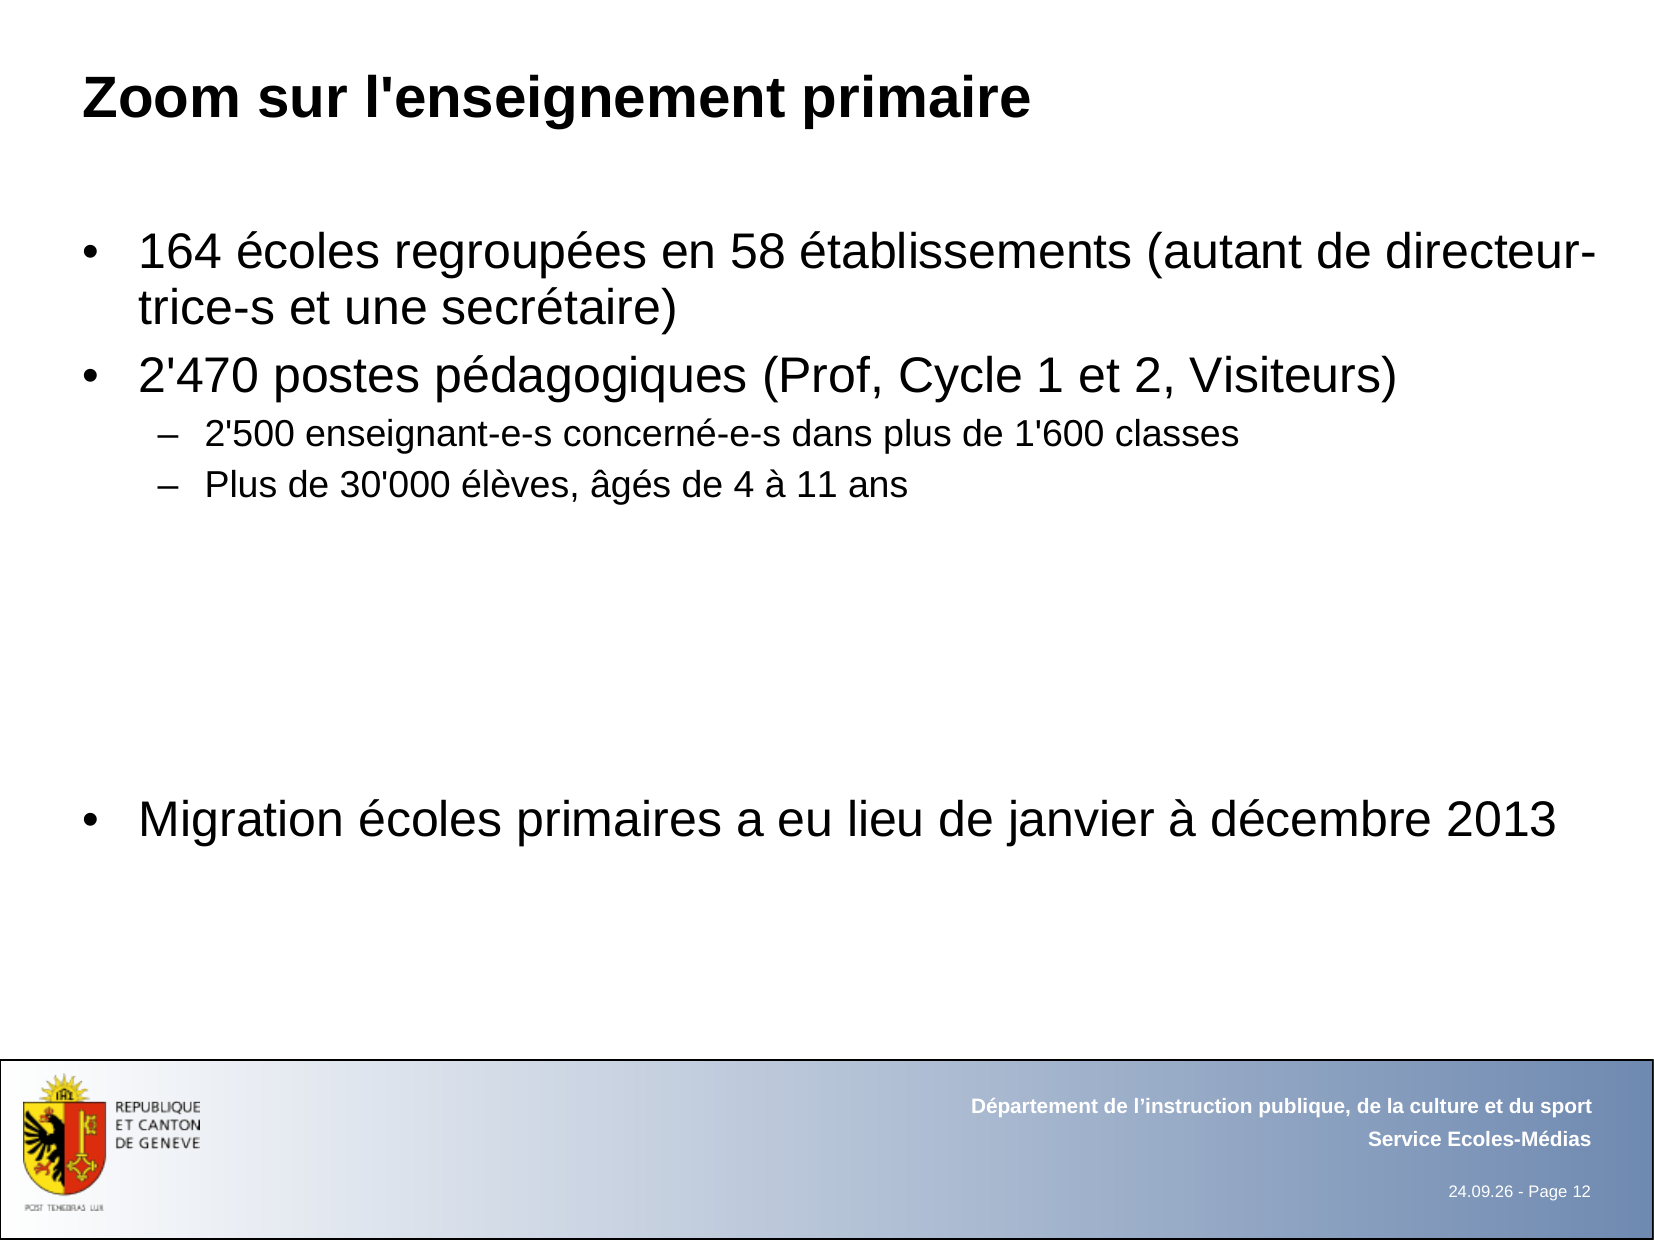

# Zoom sur l'enseignement primaire
164 écoles regroupées en 58 établissements (autant de directeur-trice-s et une secrétaire)
2'470 postes pédagogiques (Prof, Cycle 1 et 2, Visiteurs)
2'500 enseignant-e-s concerné-e-s dans plus de 1'600 classes
Plus de 30'000 élèves, âgés de 4 à 11 ans
Migration écoles primaires a eu lieu de janvier à décembre 2013
Département
Nom du service ou office